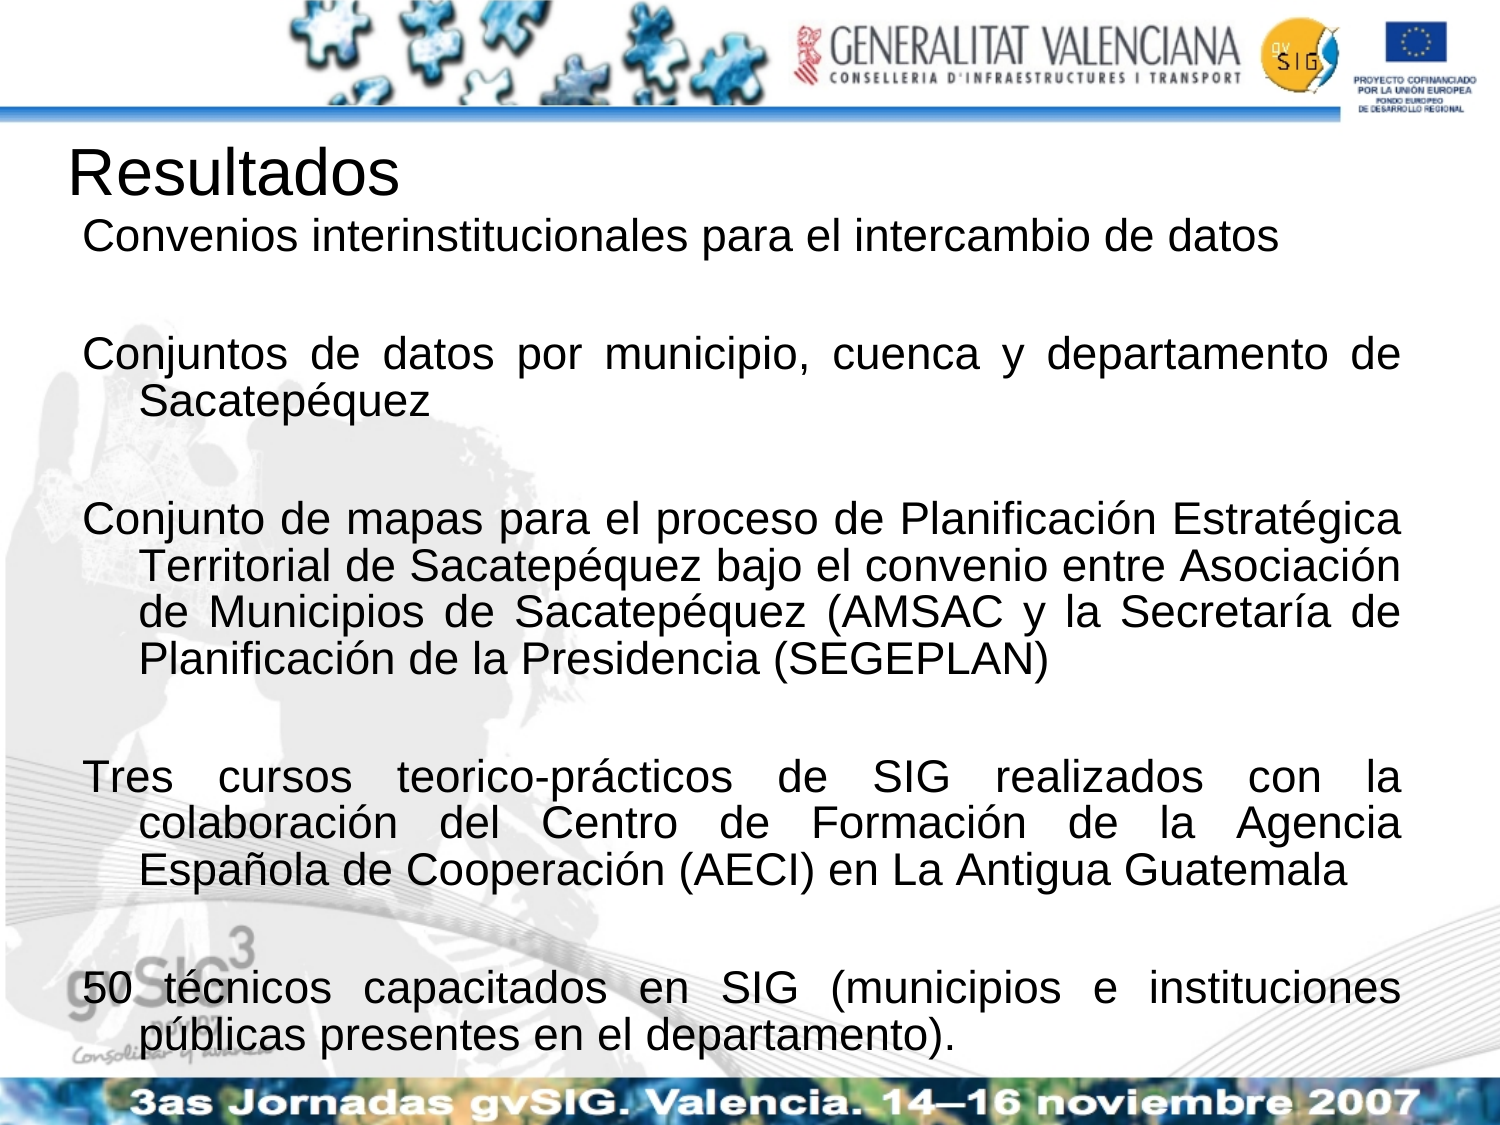

# Resultados
Convenios interinstitucionales para el intercambio de datos
Conjuntos de datos por municipio, cuenca y departamento de Sacatepéquez
Conjunto de mapas para el proceso de Planificación Estratégica Territorial de Sacatepéquez bajo el convenio entre Asociación de Municipios de Sacatepéquez (AMSAC y la Secretaría de Planificación de la Presidencia (SEGEPLAN)
Tres cursos teorico-prácticos de SIG realizados con la colaboración del Centro de Formación de la Agencia Española de Cooperación (AECI) en La Antigua Guatemala
50 técnicos capacitados en SIG (municipios e instituciones públicas presentes en el departamento).